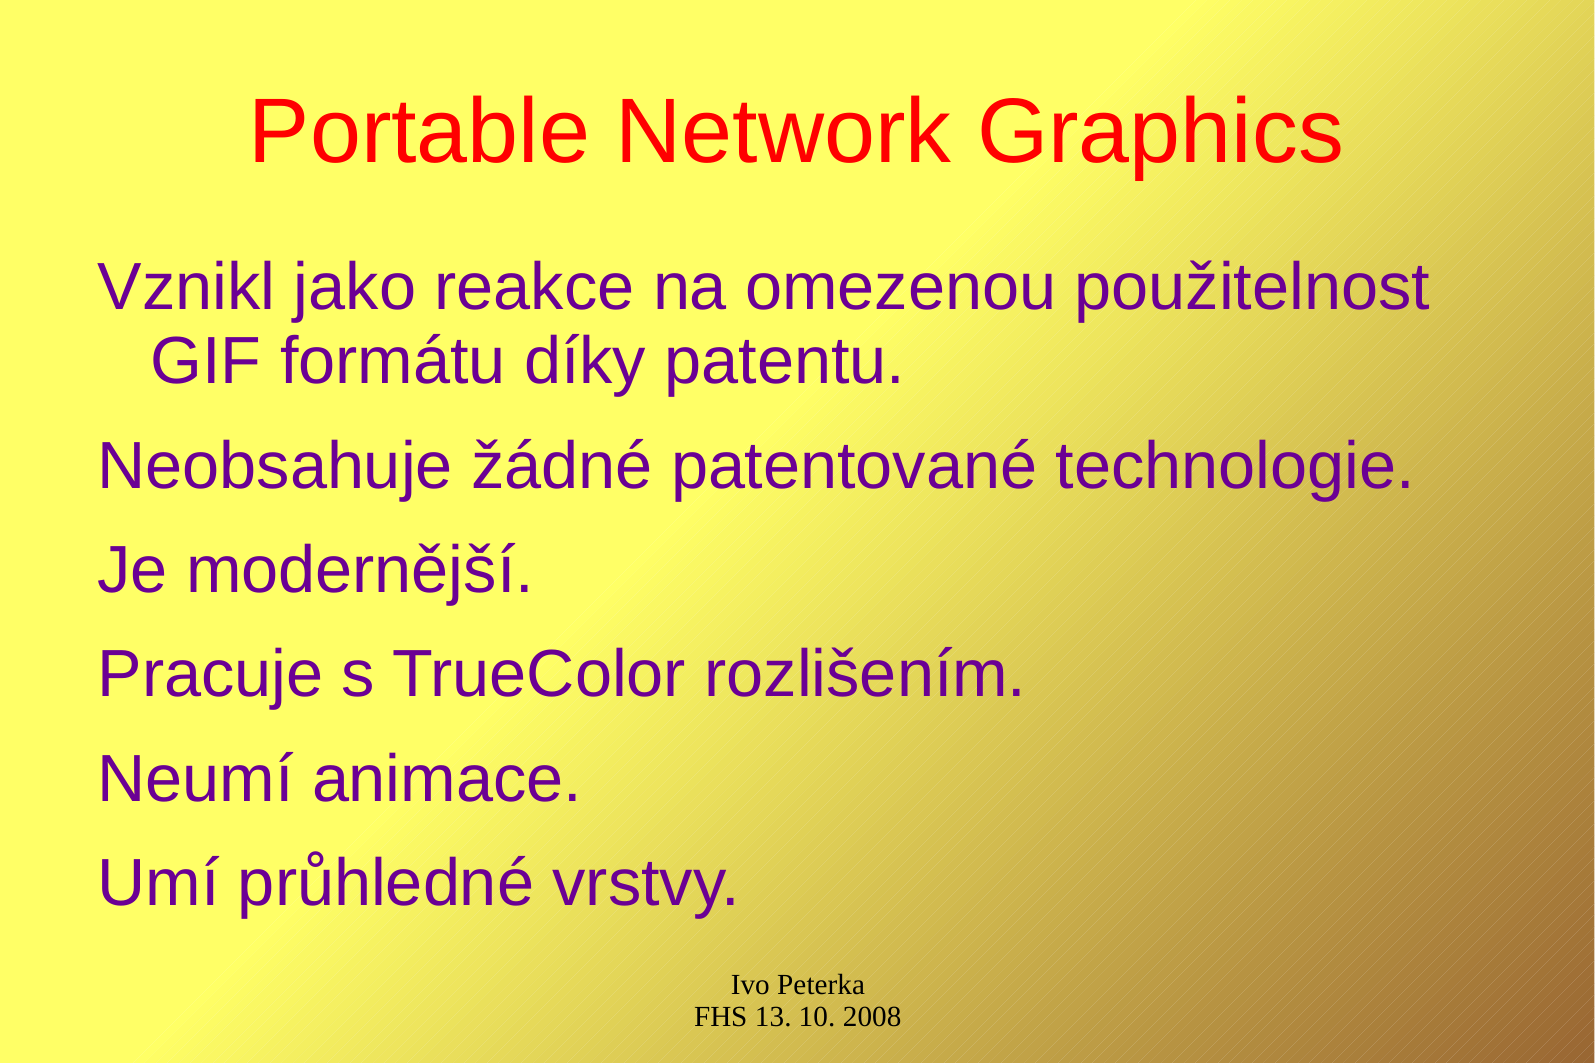

# Portable Network Graphics
Vznikl jako reakce na omezenou použitelnost GIF formátu díky patentu.
Neobsahuje žádné patentované technologie.
Je modernější.
Pracuje s TrueColor rozlišením.
Neumí animace.
Umí průhledné vrstvy.